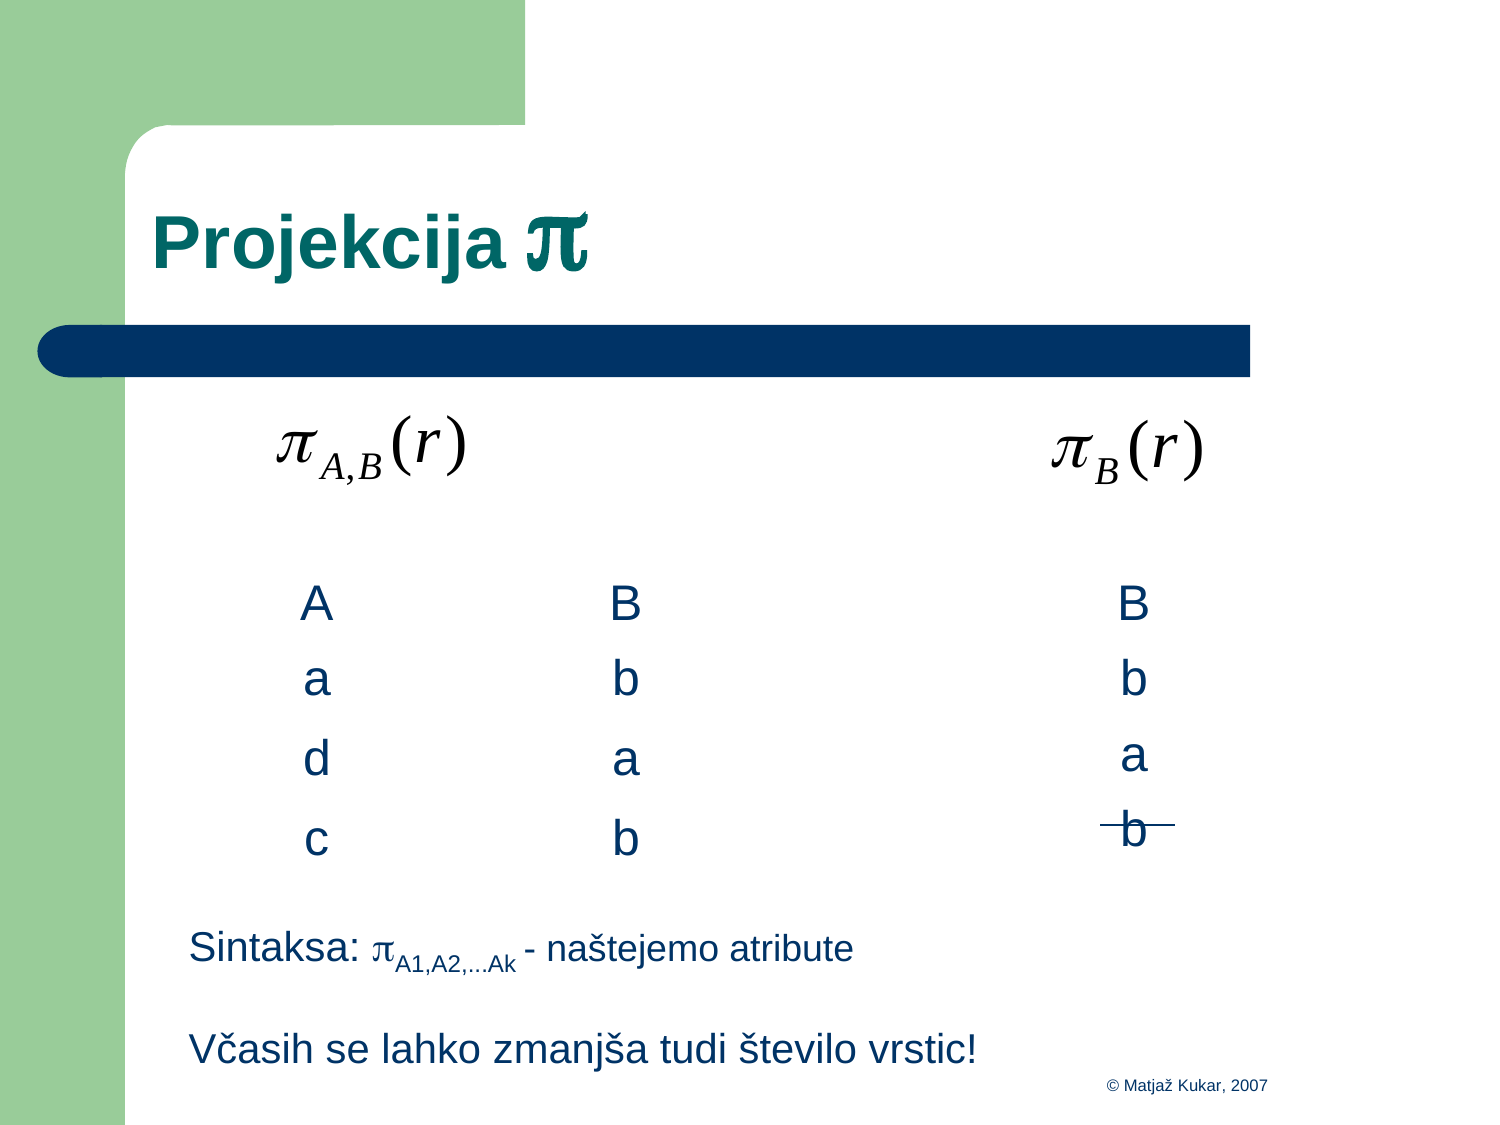

# Projekcija 
| A | B |
| --- | --- |
| a | b |
| d | a |
| c | b |
| B |
| --- |
| b |
| a |
| b |
Sintaksa: A1,A2,...Ak - naštejemo atribute
Včasih se lahko zmanjša tudi število vrstic!
© Matjaž Kukar, 2007